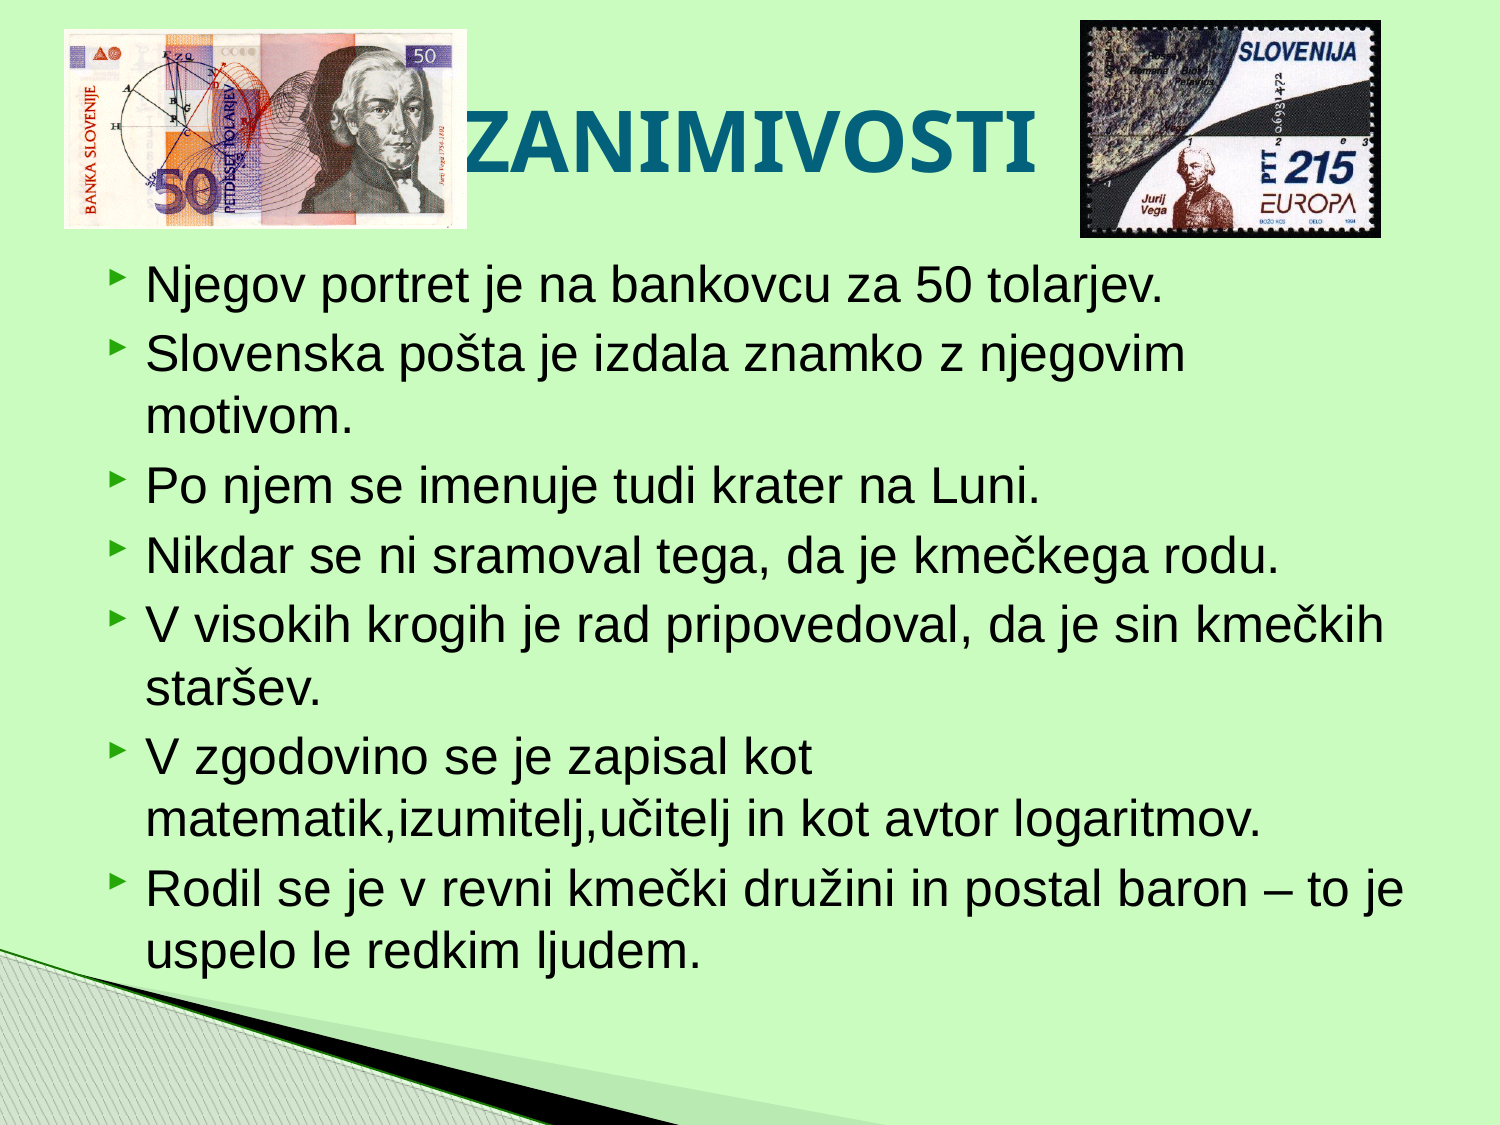

ZANIMIVOSTI
# Njegov portret je na bankovcu za 50 tolarjev.
Slovenska pošta je izdala znamko z njegovim motivom.
Po njem se imenuje tudi krater na Luni.
Nikdar se ni sramoval tega, da je kmečkega rodu.
V visokih krogih je rad pripovedoval, da je sin kmečkih staršev.
V zgodovino se je zapisal kot matematik,izumitelj,učitelj in kot avtor logaritmov.
Rodil se je v revni kmečki družini in postal baron – to je uspelo le redkim ljudem.